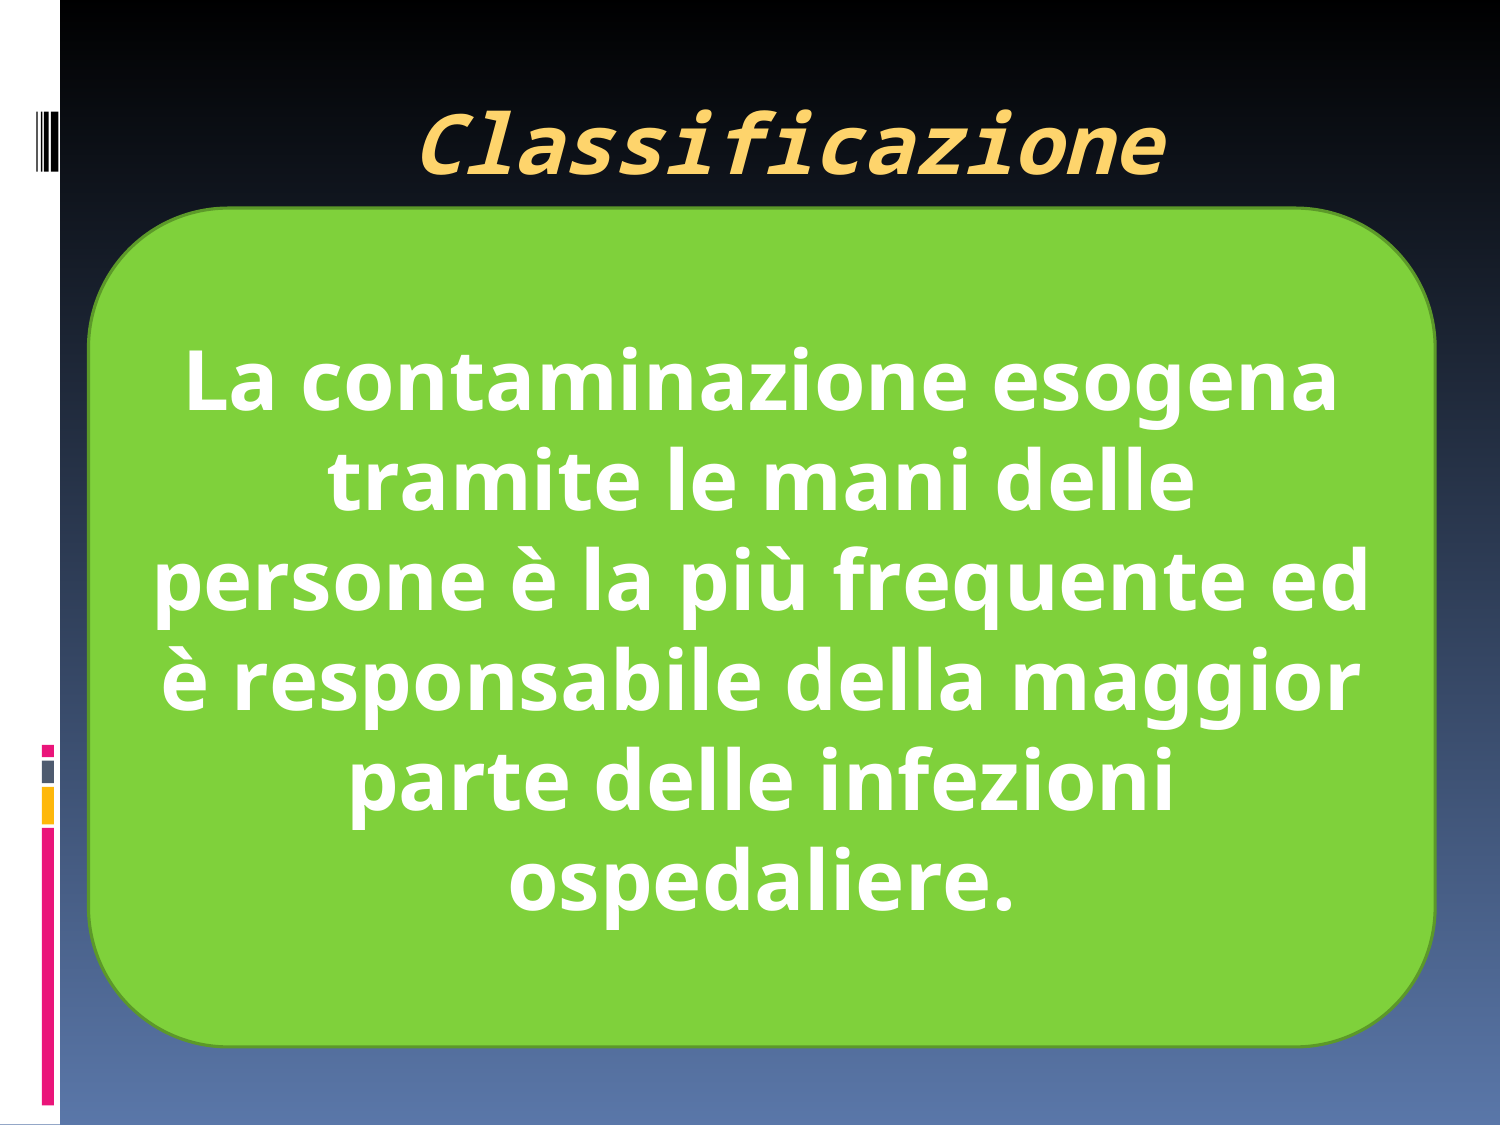

# Classificazione
La contaminazione esogena tramite le mani delle
persone è la più frequente ed è responsabile della maggior parte delle infezioni ospedaliere.
ENDOGENE
 l’infezione è sostenuta da un agente già da
 tempo presente nell’organismo del soggetto in causa, in veste di
ospite abituale non patogeno, ma che ha acquistato patogenicità e
virulenza in seguito a una grave compromissione delle difese
dell’organismo;
 ESOGENE
L’ infezione in cui il germe arriva al pz trasmesso
da un altro pz o dall’ambiente secondo due principali modalità:
• Contatto diretto , in cui il pz viene a diretto contatto con la fonte di
infezione ( ad es. goccioline di saliva);
• Contatto indiretto , in cui il m.o. è trasportato dalla fonte di
infezione all’ospite recettivo da un veicolo animato o inanimato (endoscopi - strumenti chirurgici )